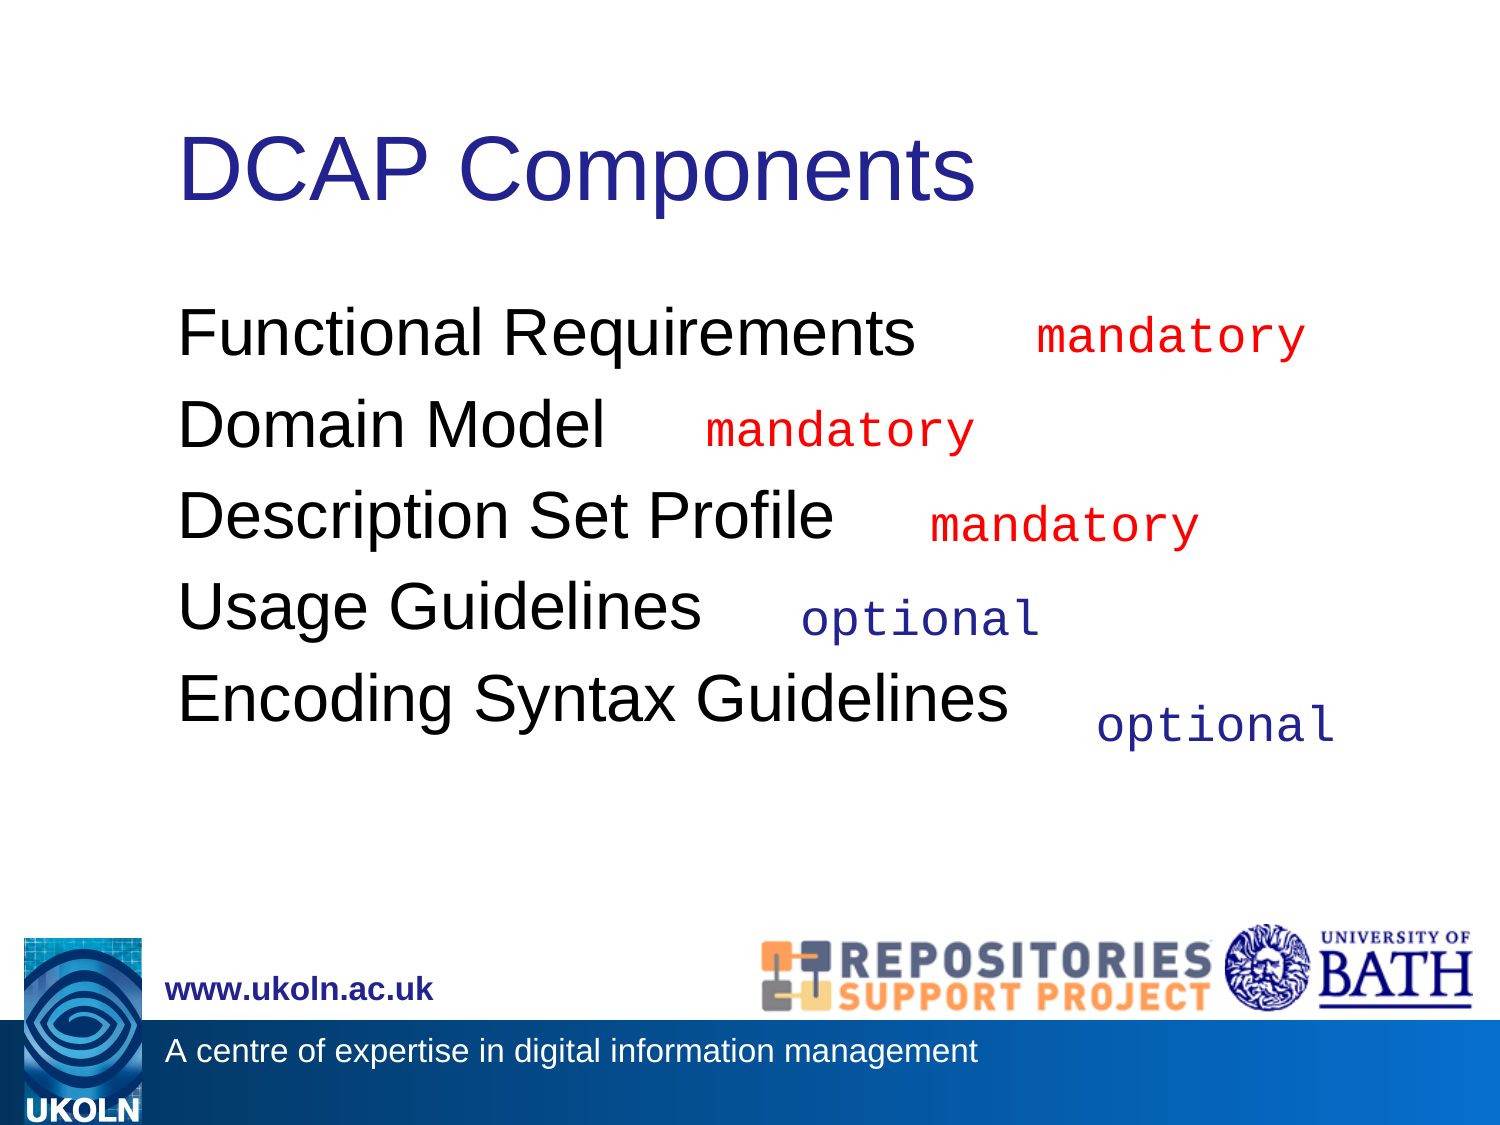

# DCAP Components
Functional Requirements
Domain Model
Description Set Profile
Usage Guidelines
Encoding Syntax Guidelines
mandatory
mandatory
mandatory
optional
optional